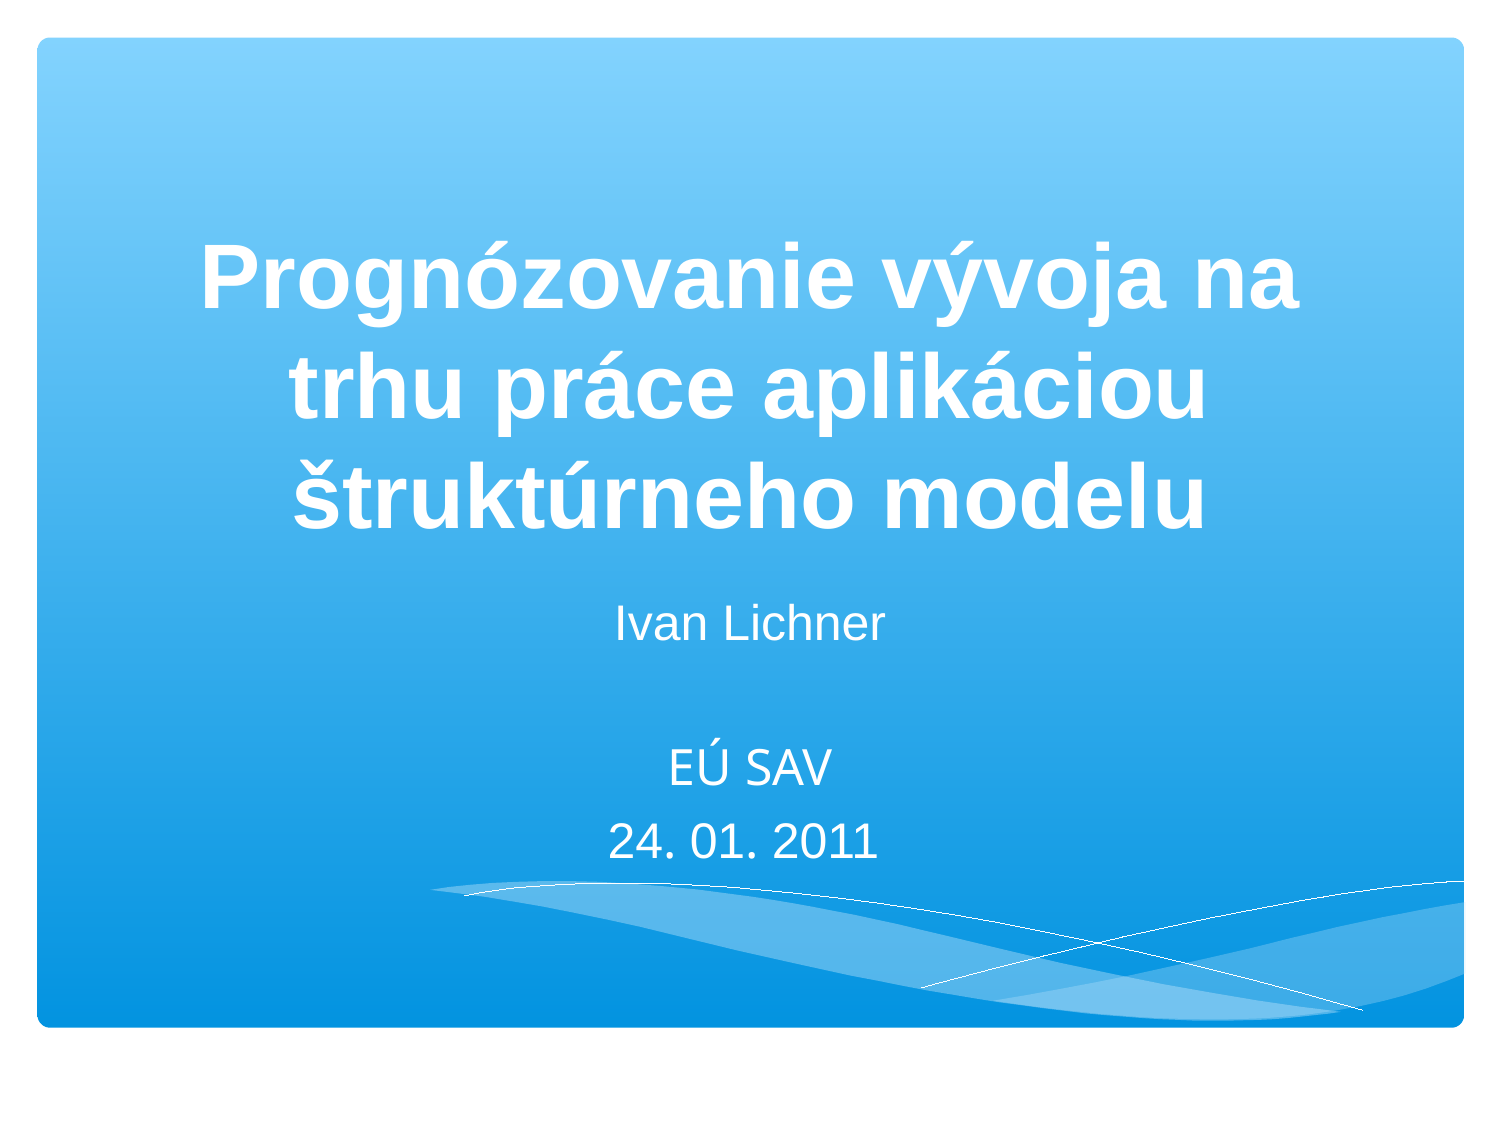

# Prognózovanie vývoja na trhu práce aplikáciou štruktúrneho modelu
Ivan Lichner
EÚ SAV
24. 01. 2011